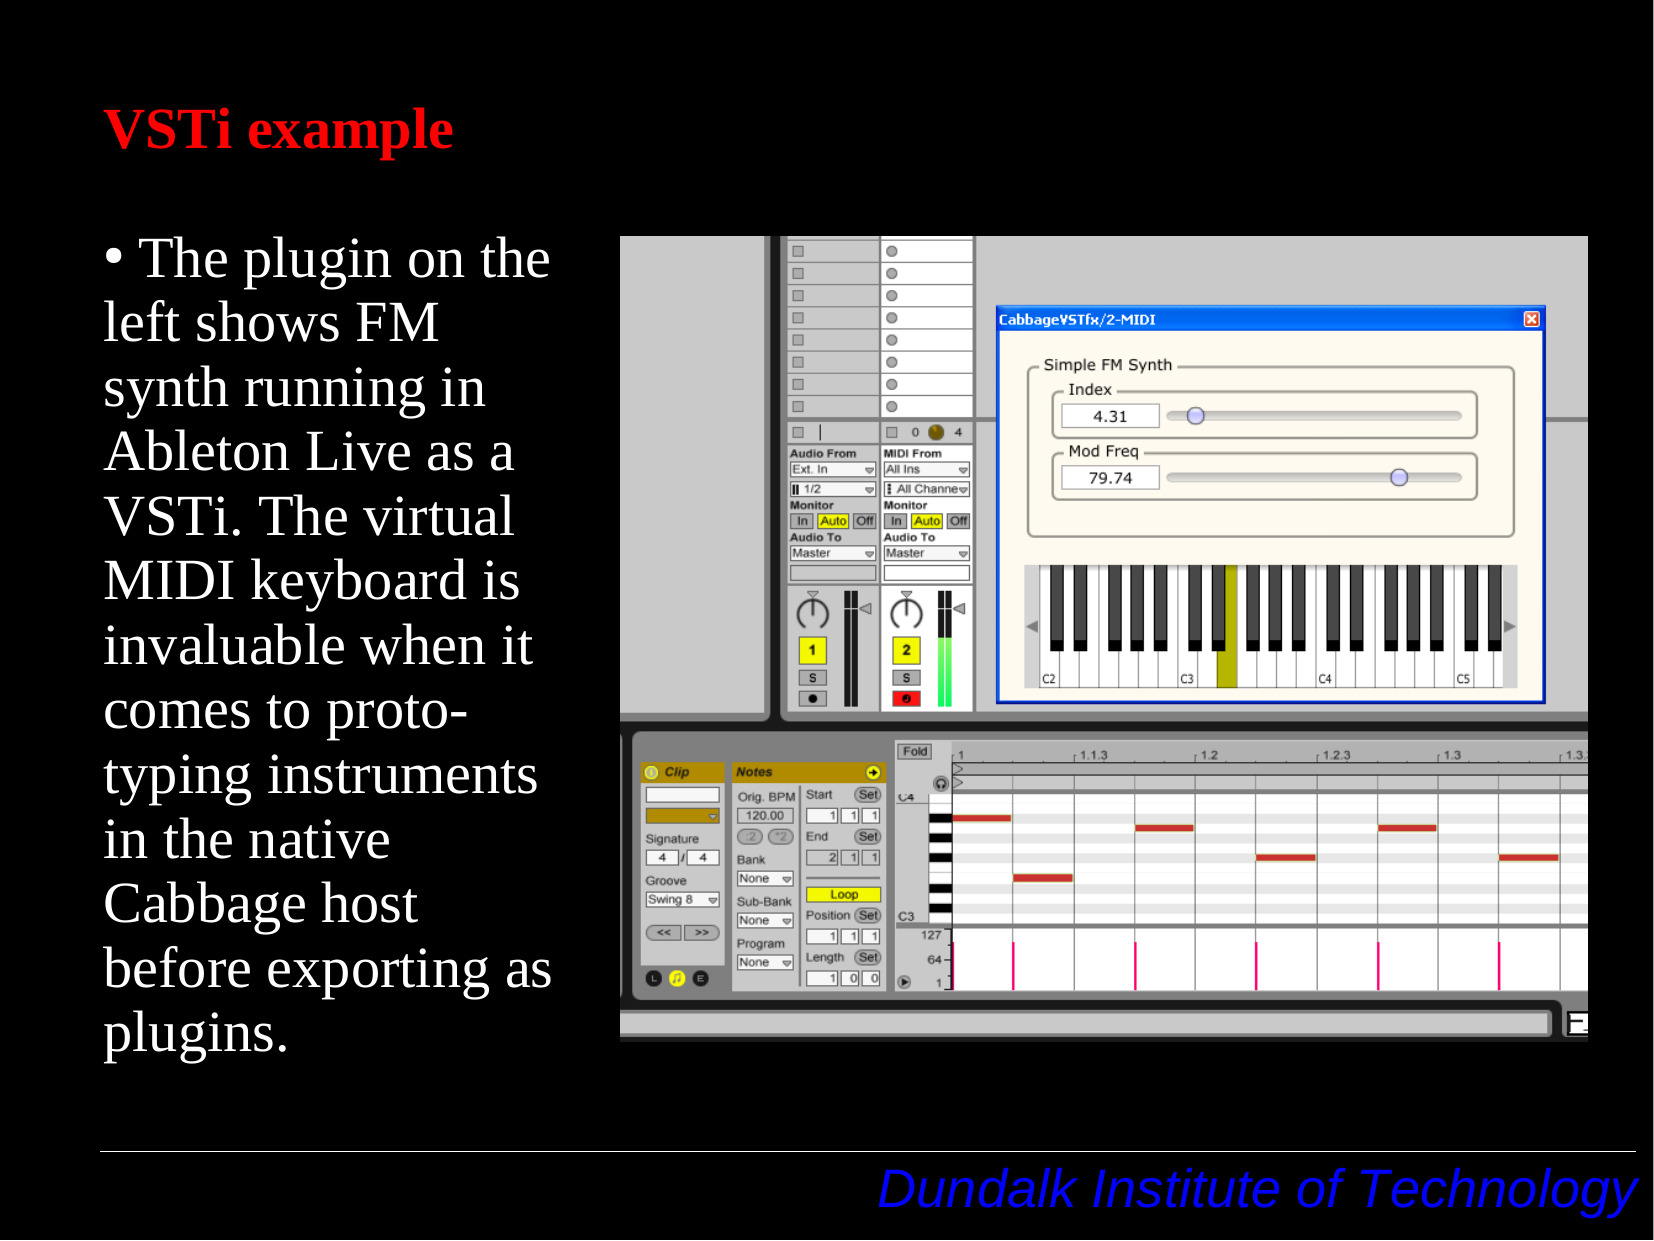

VSTi example
 The plugin on the left shows FM synth running in Ableton Live as a VSTi. The virtual MIDI keyboard is invaluable when it comes to proto-typing instruments in the native Cabbage host before exporting as plugins.
Dundalk Institute of Technology